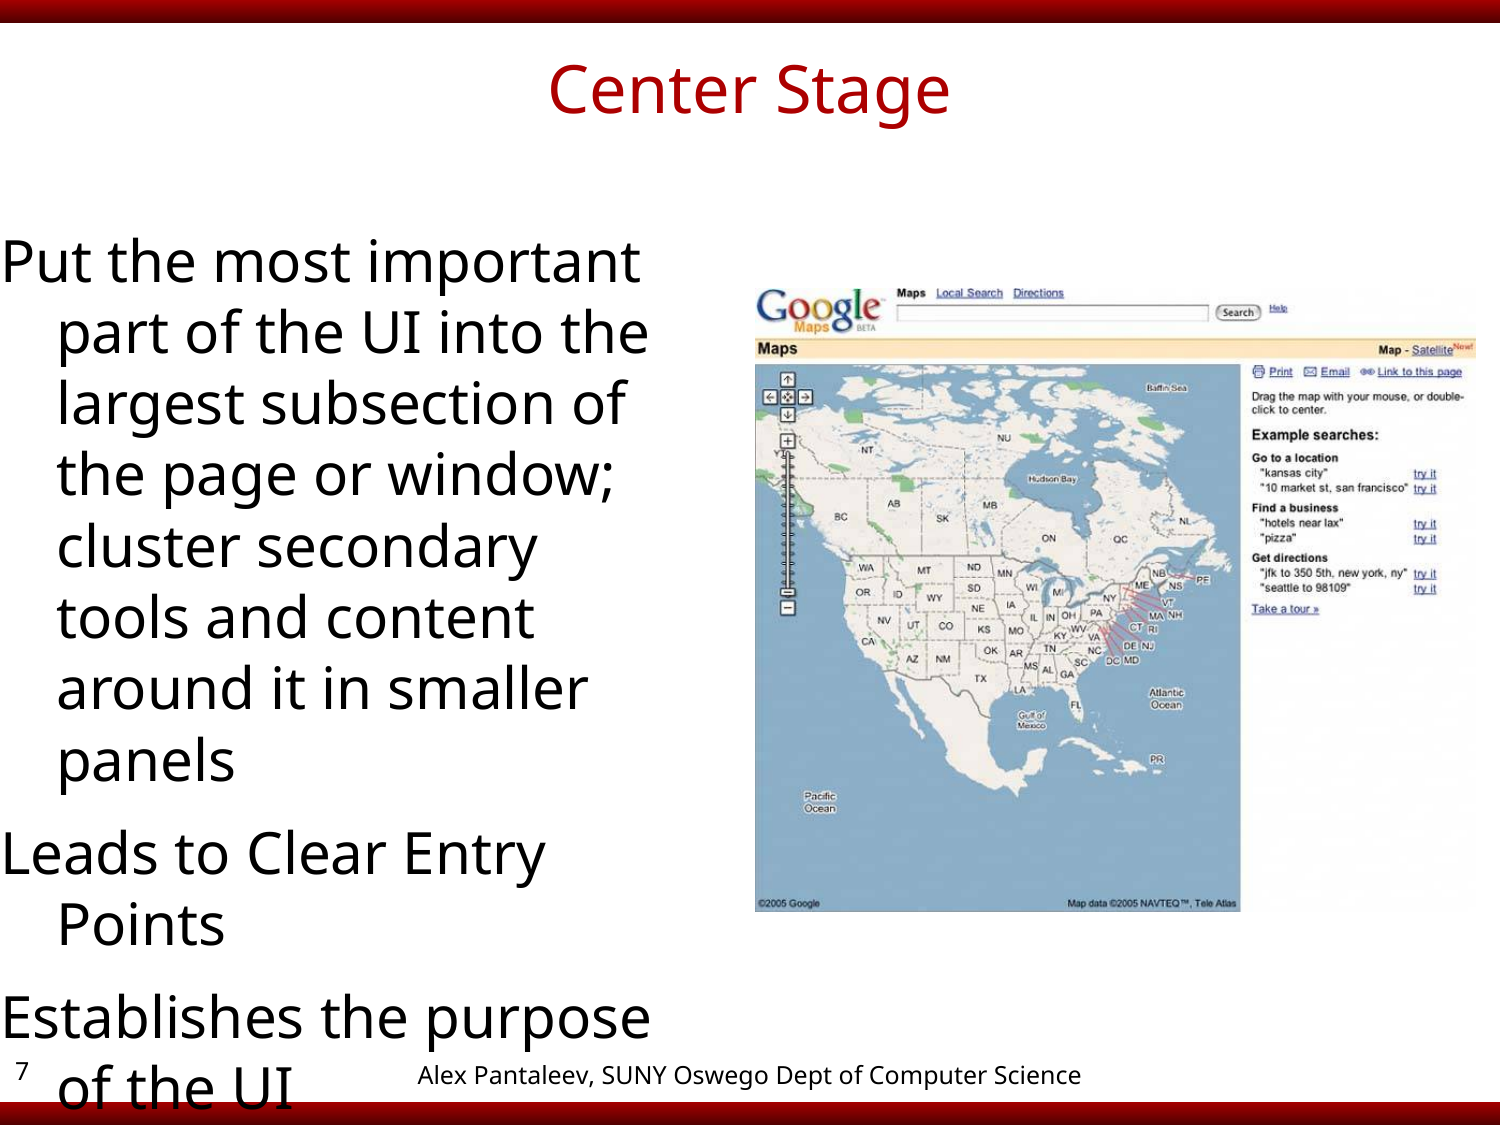

# Center Stage
Put the most important part of the UI into the largest subsection of the page or window; cluster secondary tools and content around it in smaller panels
Leads to Clear Entry Points
Establishes the purpose of the UI
7